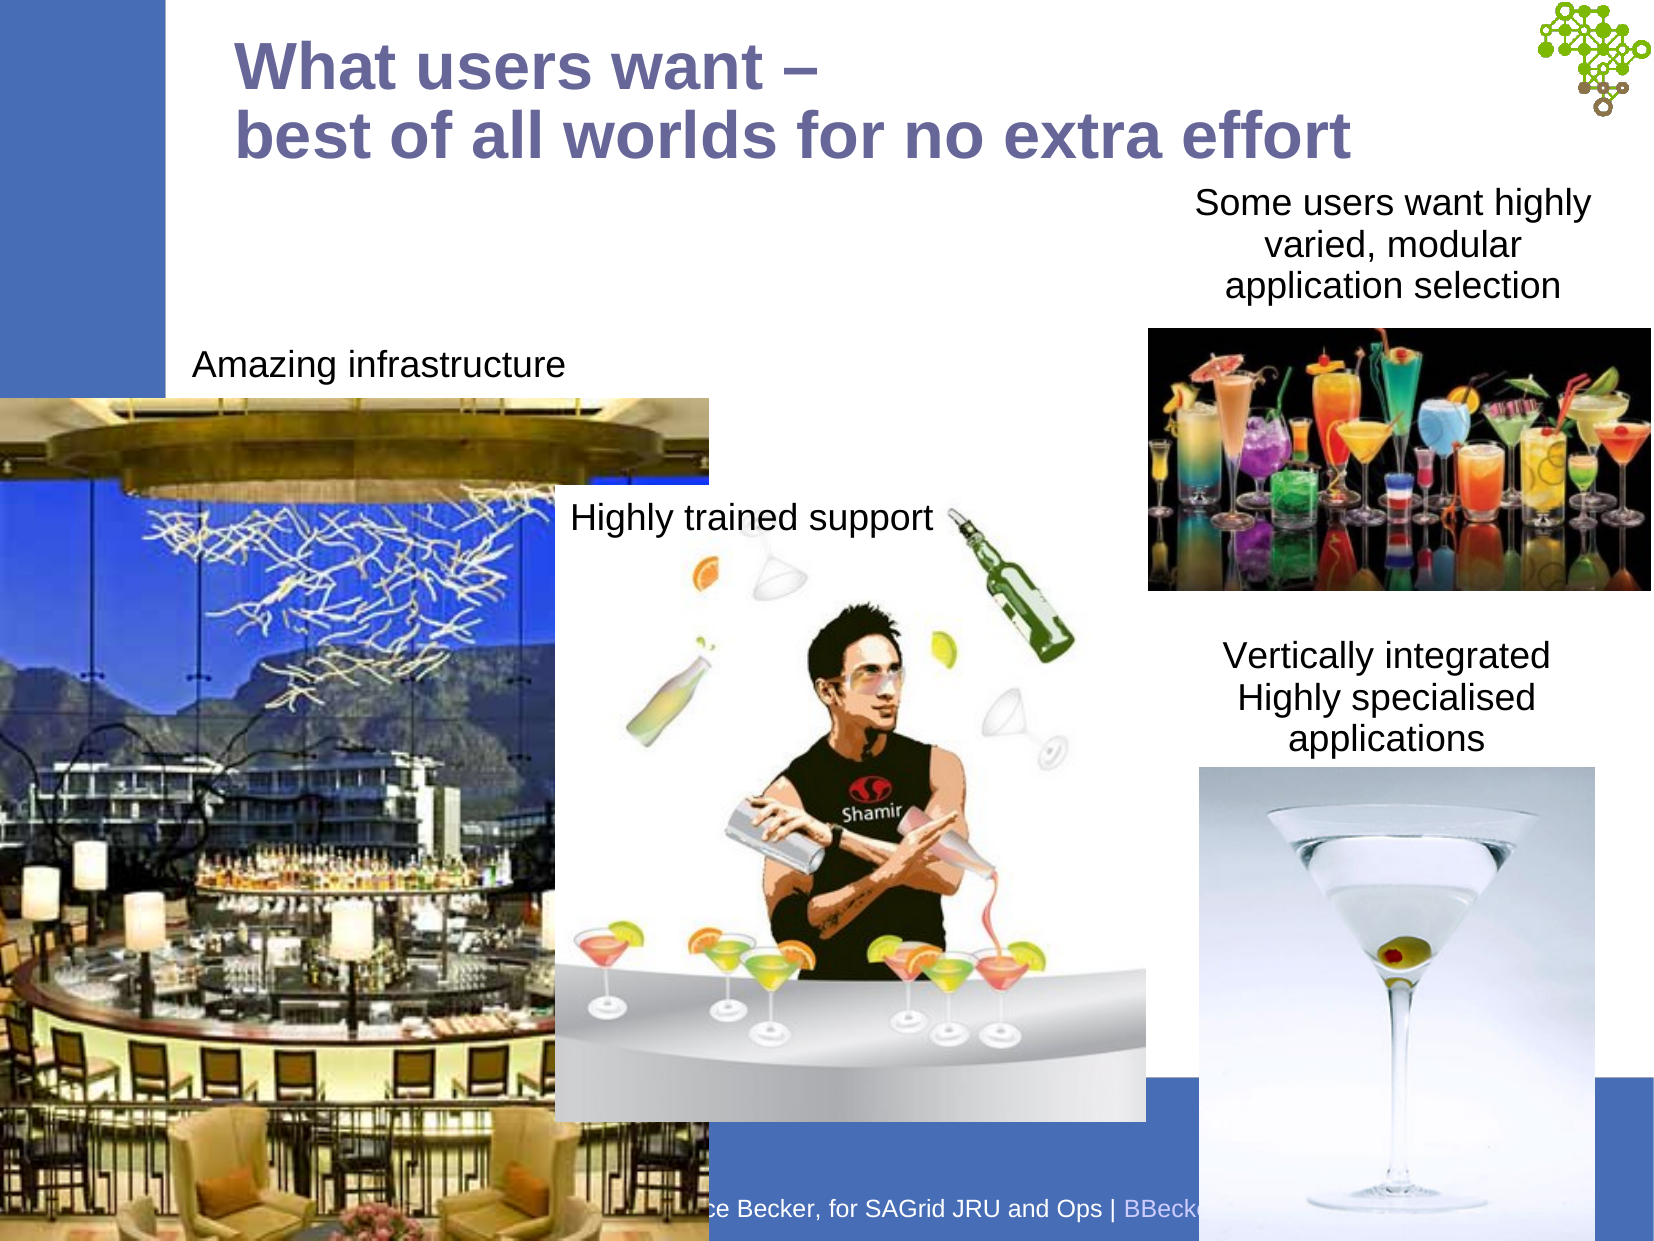

# What users want – best of all worlds for no extra effort
Some users want highly varied, modular
application selection
Amazing infrastructure
Highly trained support
Vertically integrated
Highly specialised
applications
18